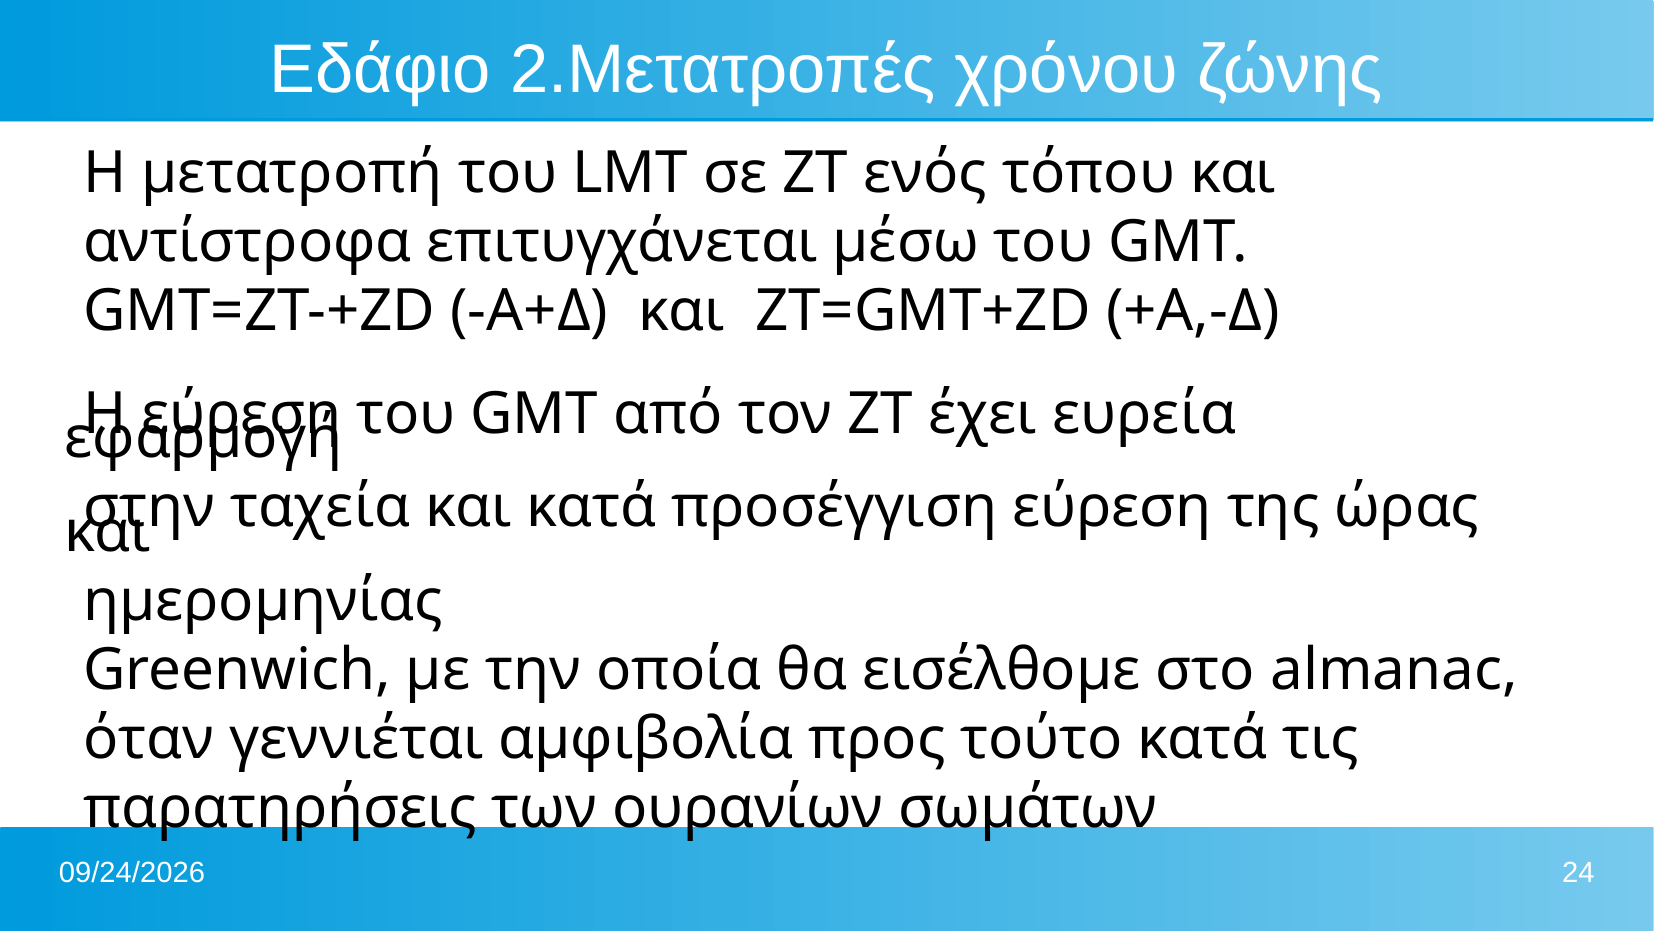

# Εδάφιο 2.Μετατροπές χρόνου ζώνης
Η μετατροπή του LΜΤ σε ΖΤ ενός τόπου και
αντίστροφα επιτυγχάνεται μέσω του GΜΤ.
GMT=ZT-+ZD (-A+Δ) και ΖΤ=GMT+ZD (+Α,-Δ)
Η εύρεση του GΜΤ από τον ΖΤ έχει ευρεία εφαρμογή
στην ταχεία και κατά προσέγγιση εύρεση της ώρας και
ημερομηνίας
Greenwich, με την οποία θα εισέλθομε στο almanac,
όταν γεννιέται αμφιβολία προς τούτο κατά τις
παρατηρήσεις των ουρανίων σωμά­των
24